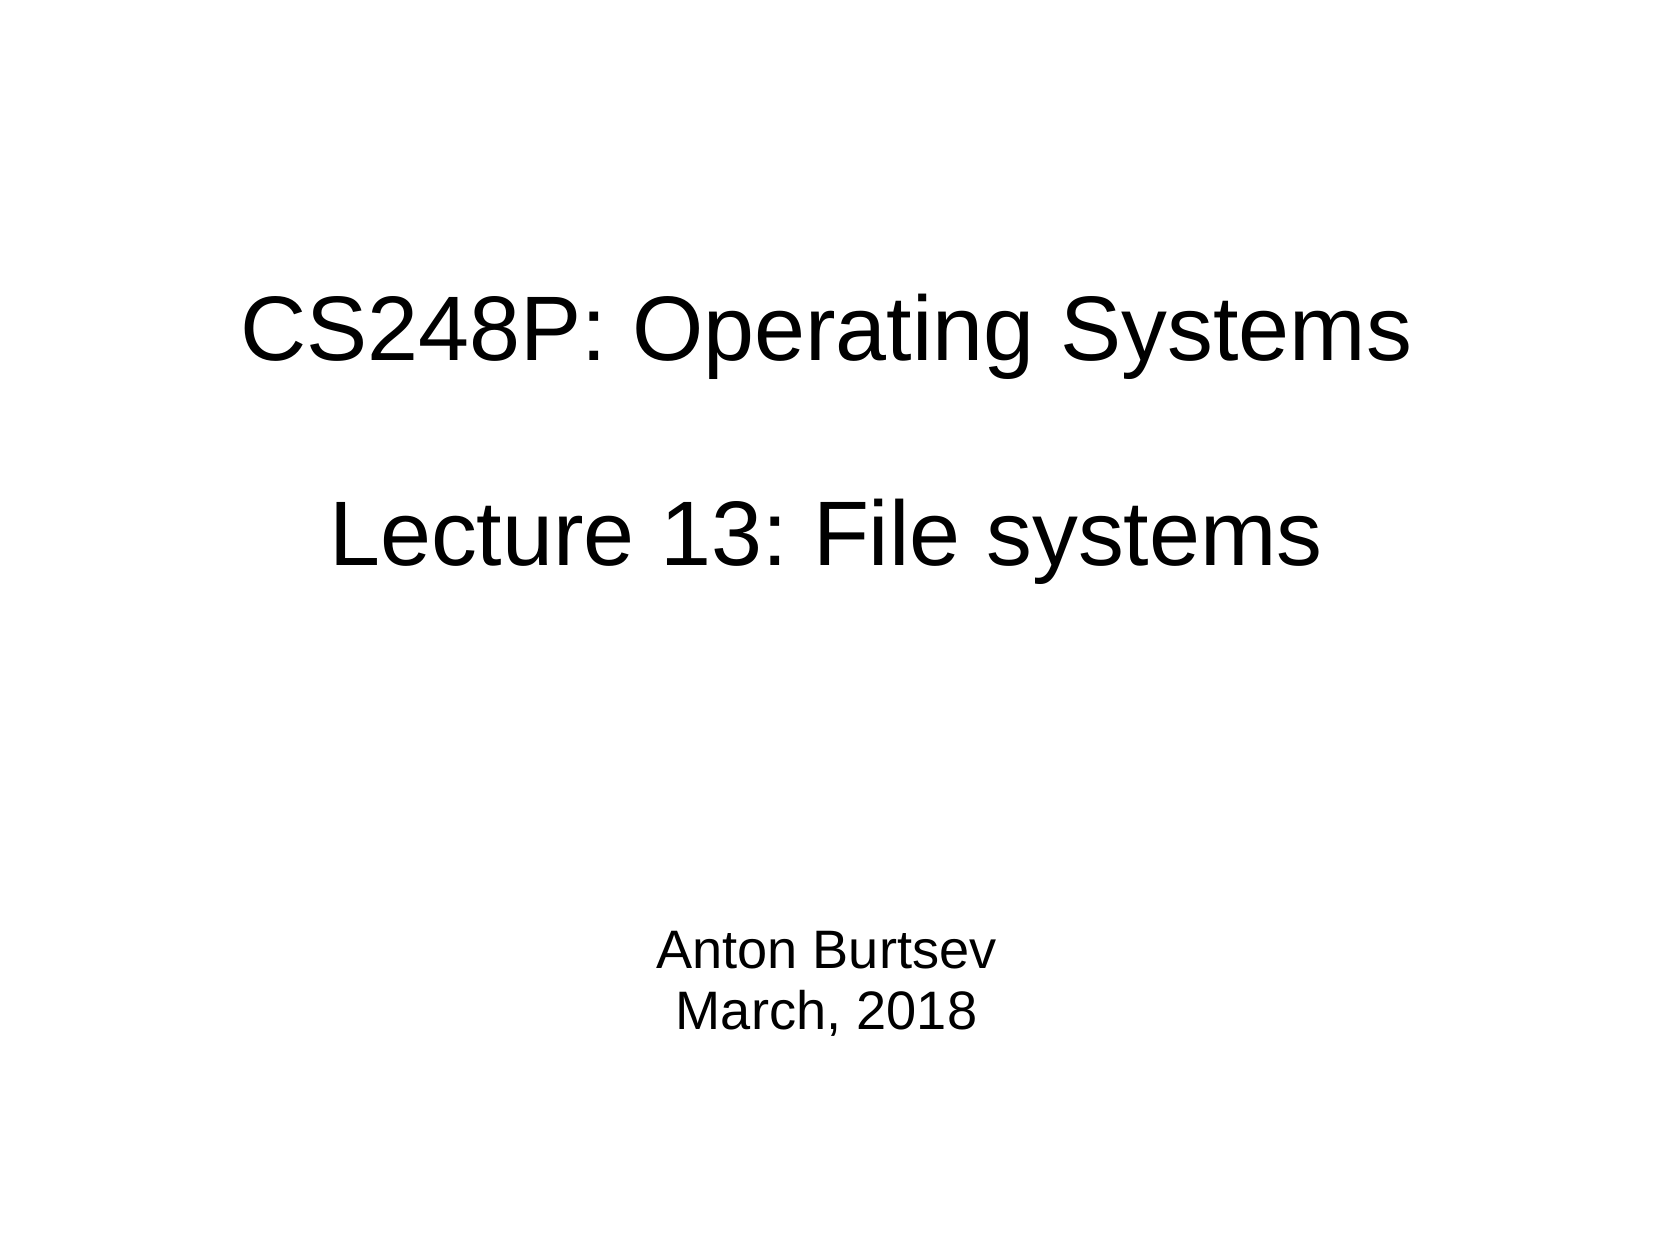

# CS248P: Operating Systems Lecture 13: File systems
Anton Burtsev
March, 2018